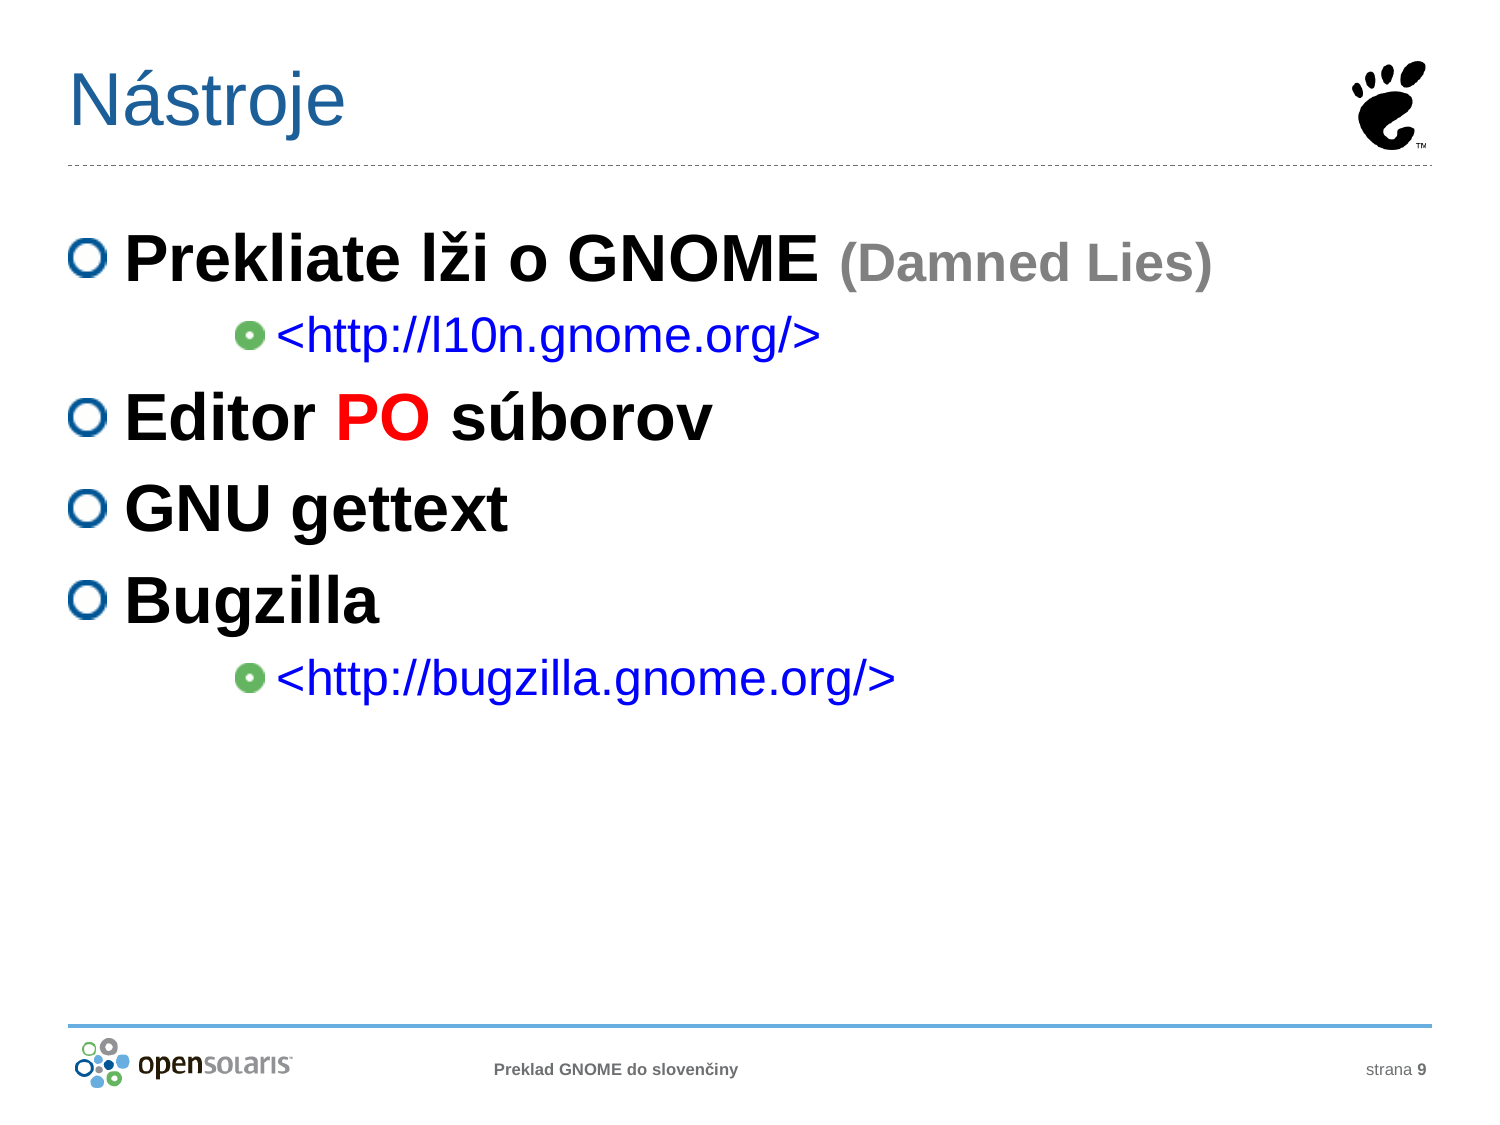

# Nástroje
Prekliate lži o GNOME (Damned Lies)
<http://l10n.gnome.org/>
Editor PO súborov
GNU gettext
Bugzilla
<http://bugzilla.gnome.org/>
9